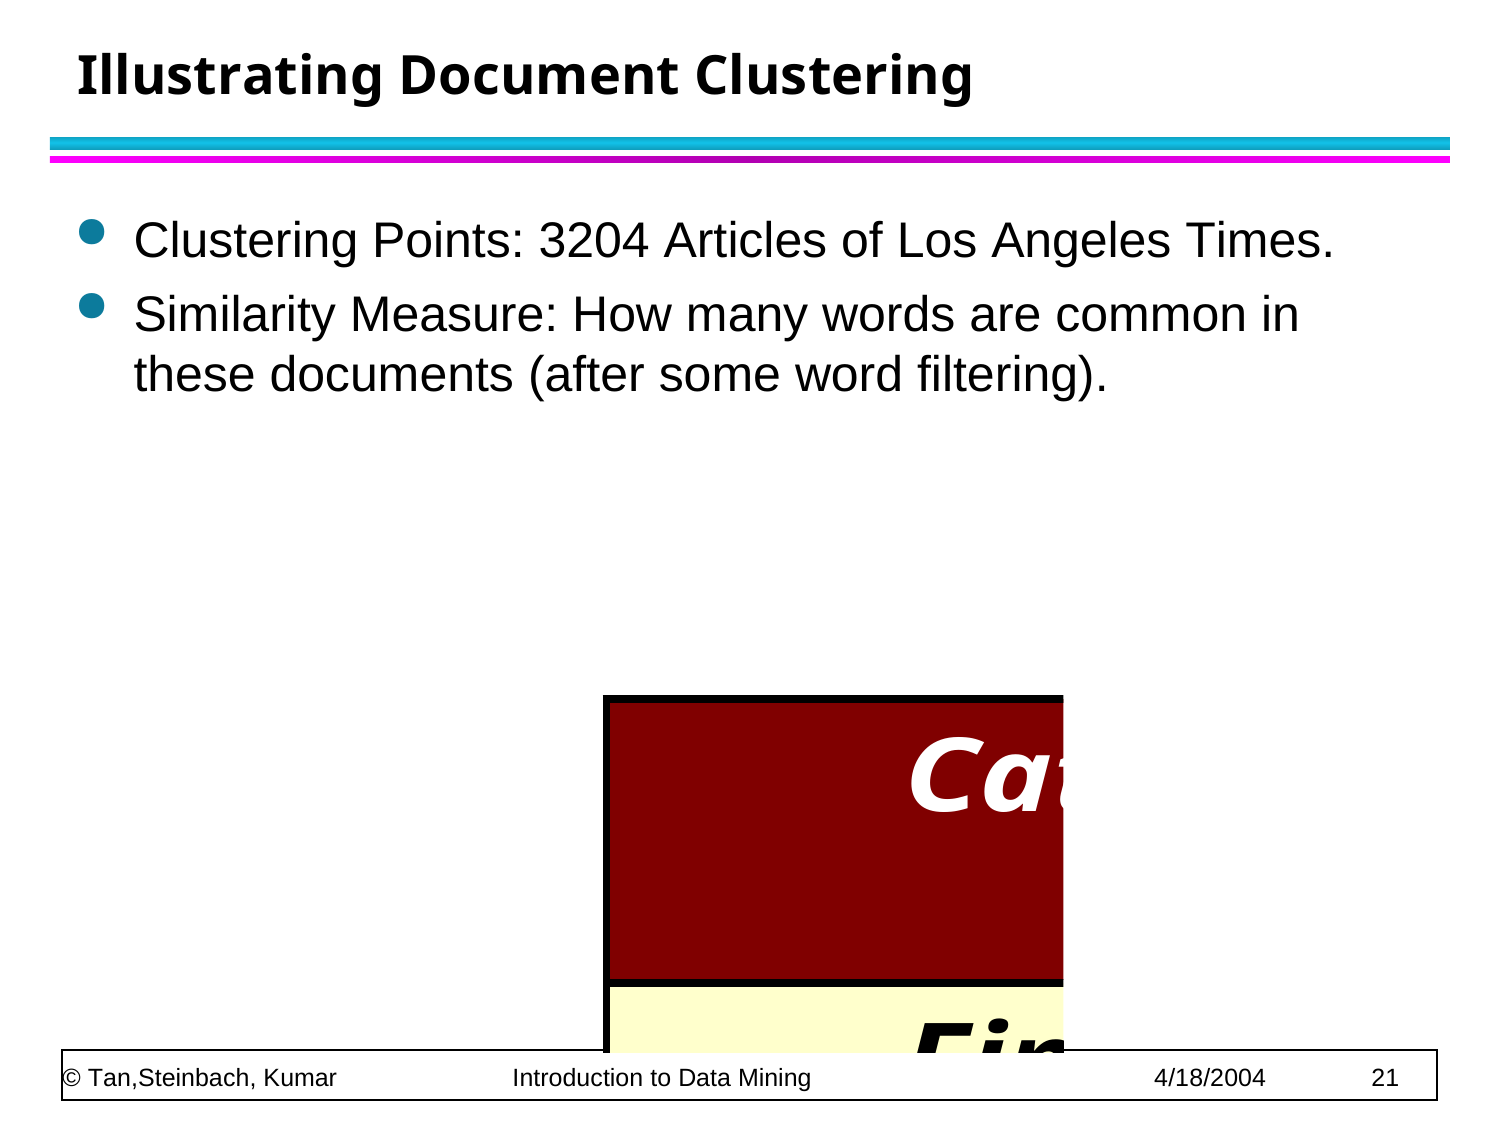

# Illustrating Document Clustering
Clustering Points: 3204 Articles of Los Angeles Times.
Similarity Measure: How many words are common in these documents (after some word filtering).